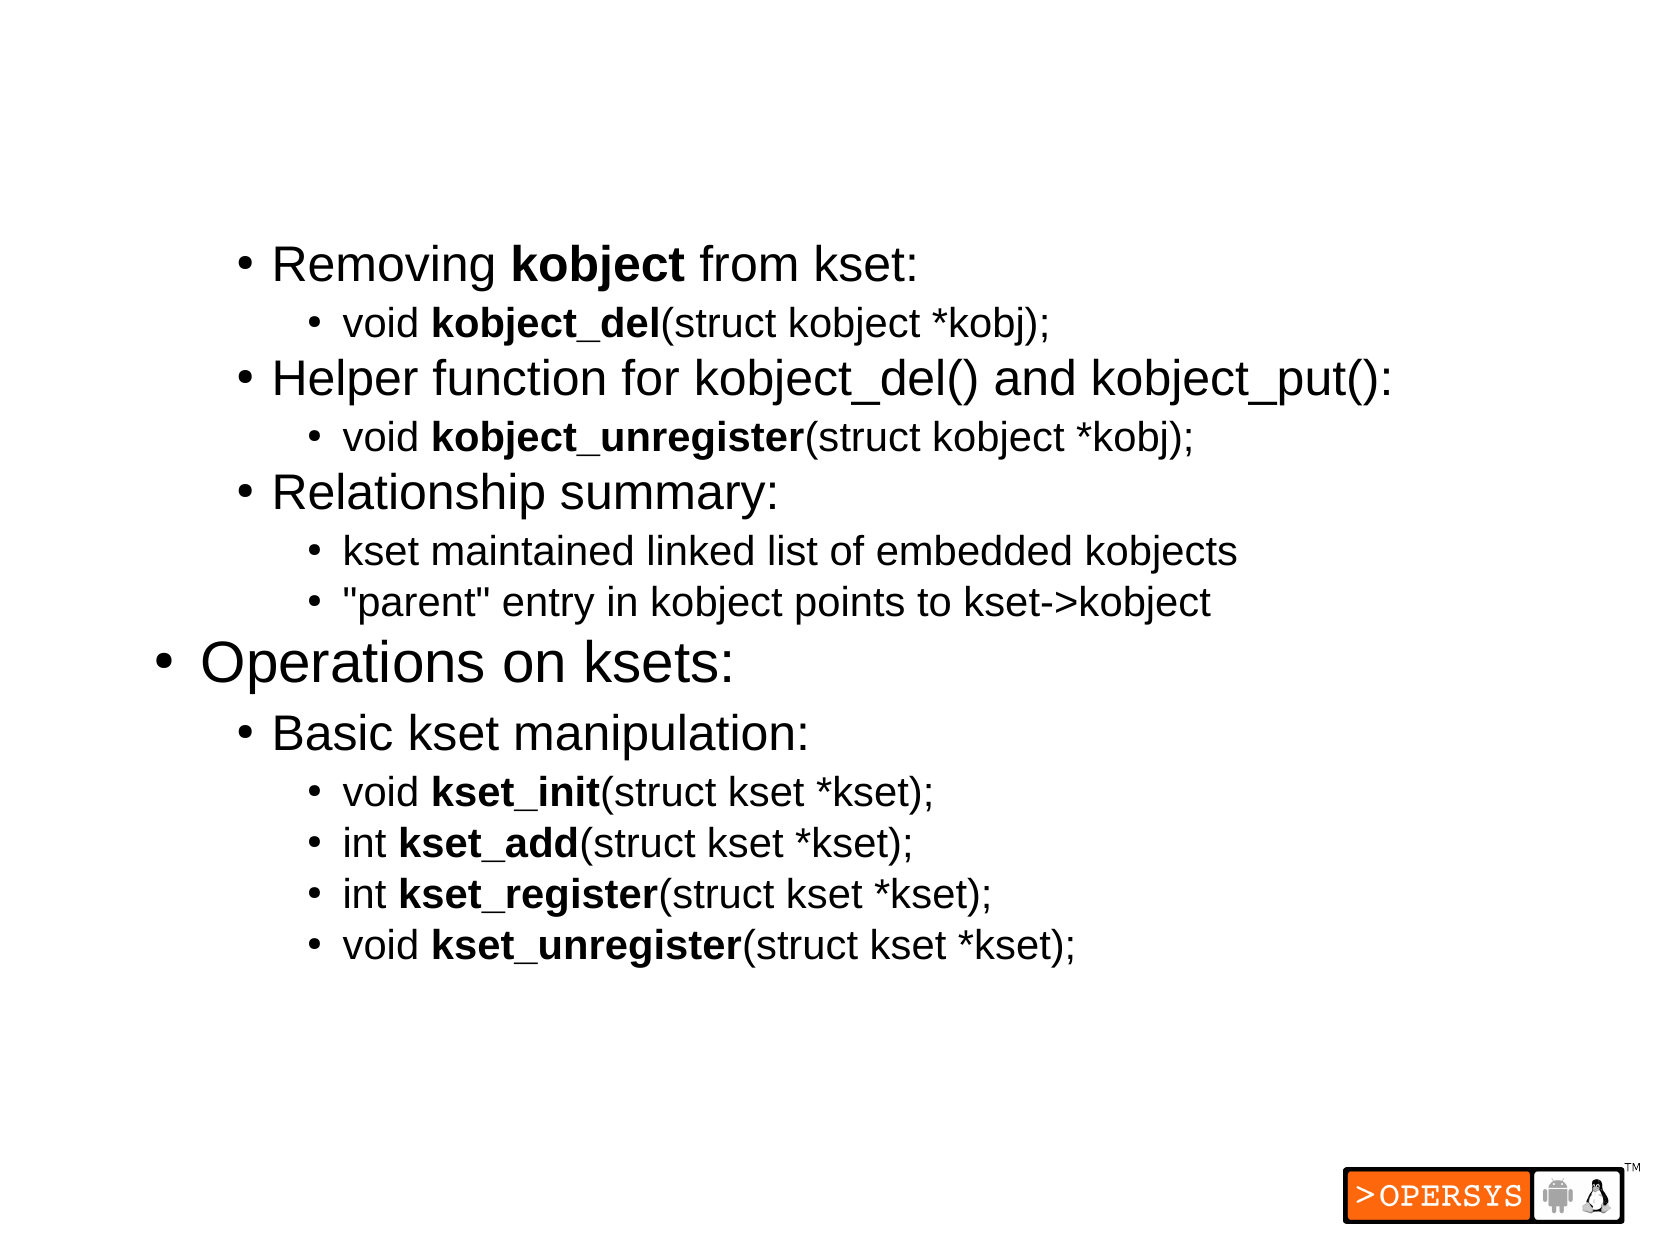

# Removing kobject from kset:
void kobject_del(struct kobject *kobj);
Helper function for kobject_del() and kobject_put():
void kobject_unregister(struct kobject *kobj);
Relationship summary:
kset maintained linked list of embedded kobjects
"parent" entry in kobject points to kset->kobject
Operations on ksets:
Basic kset manipulation:
void kset_init(struct kset *kset);
int kset_add(struct kset *kset);
int kset_register(struct kset *kset);
void kset_unregister(struct kset *kset);